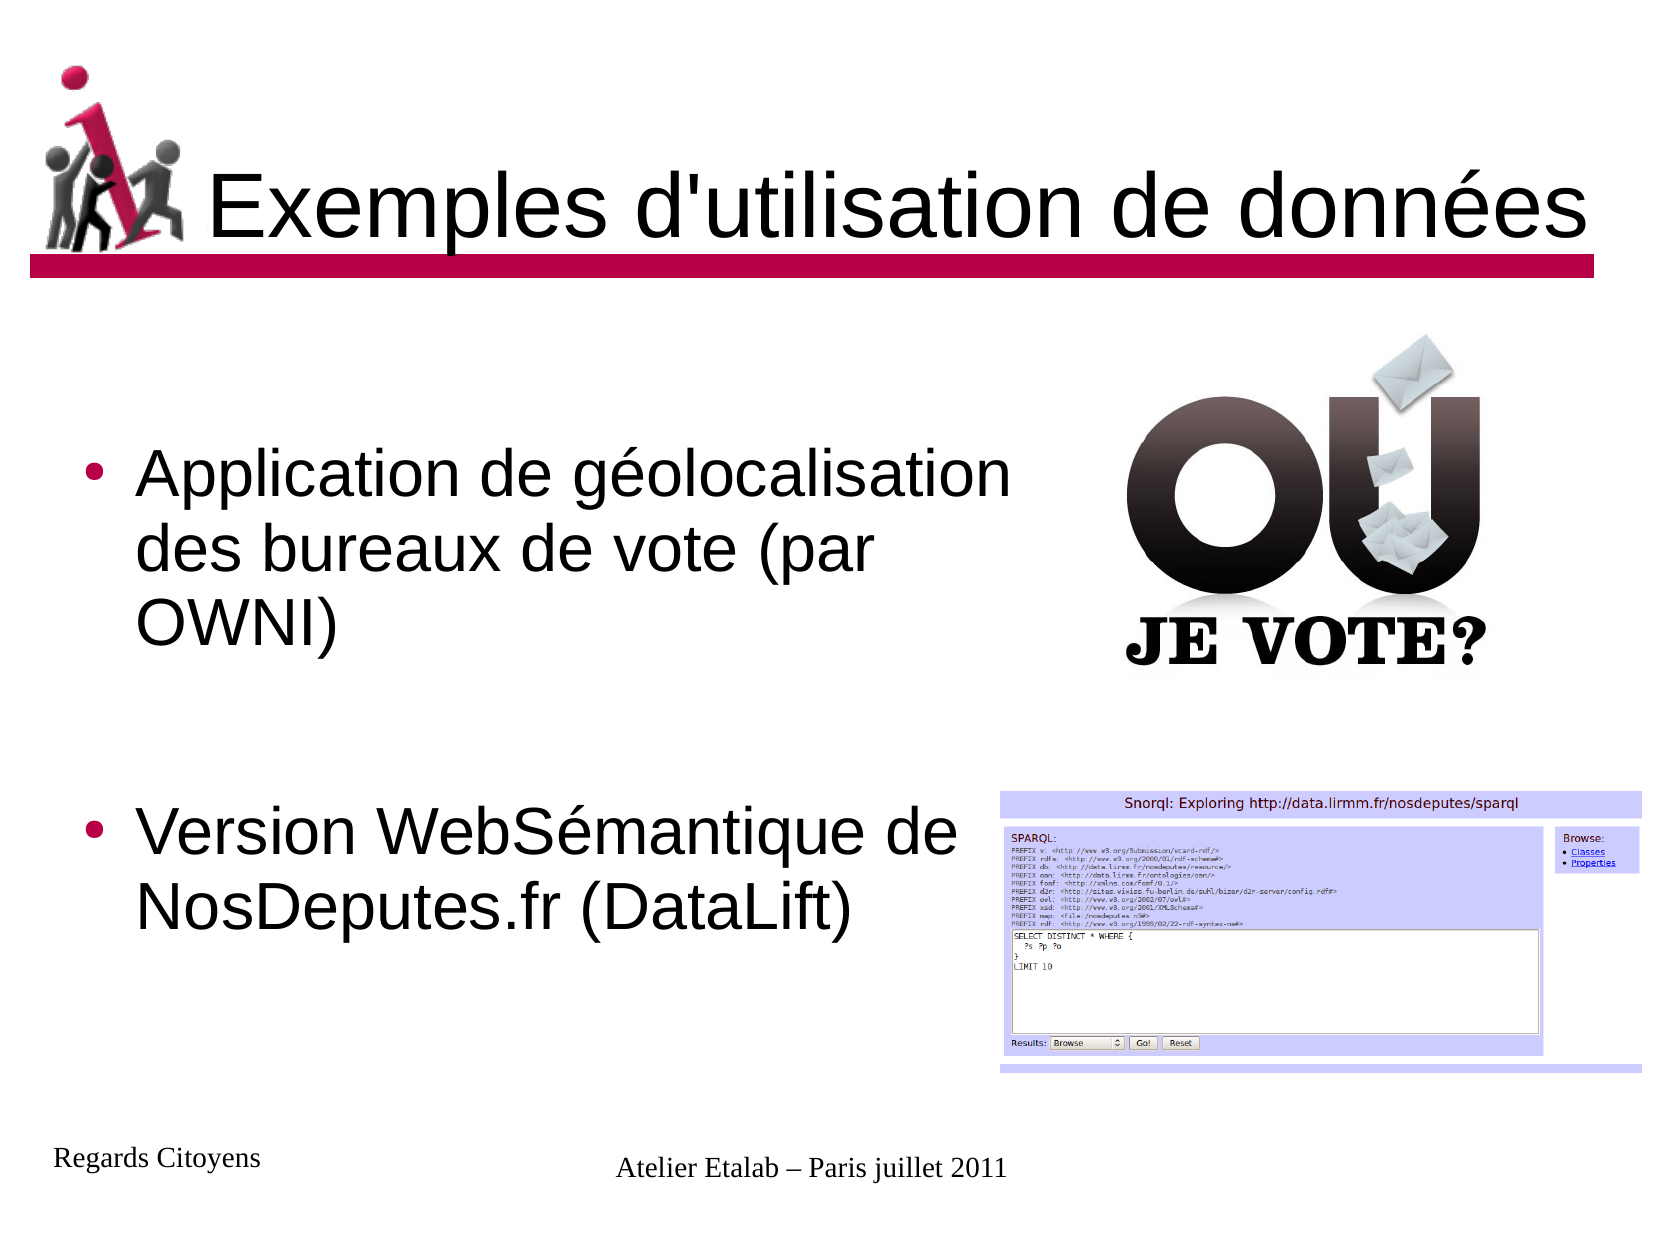

# Exemples d'utilisation de données
Application de géolocalisation des bureaux de vote (par OWNI)
Version WebSémantique de NosDeputes.fr (DataLift)